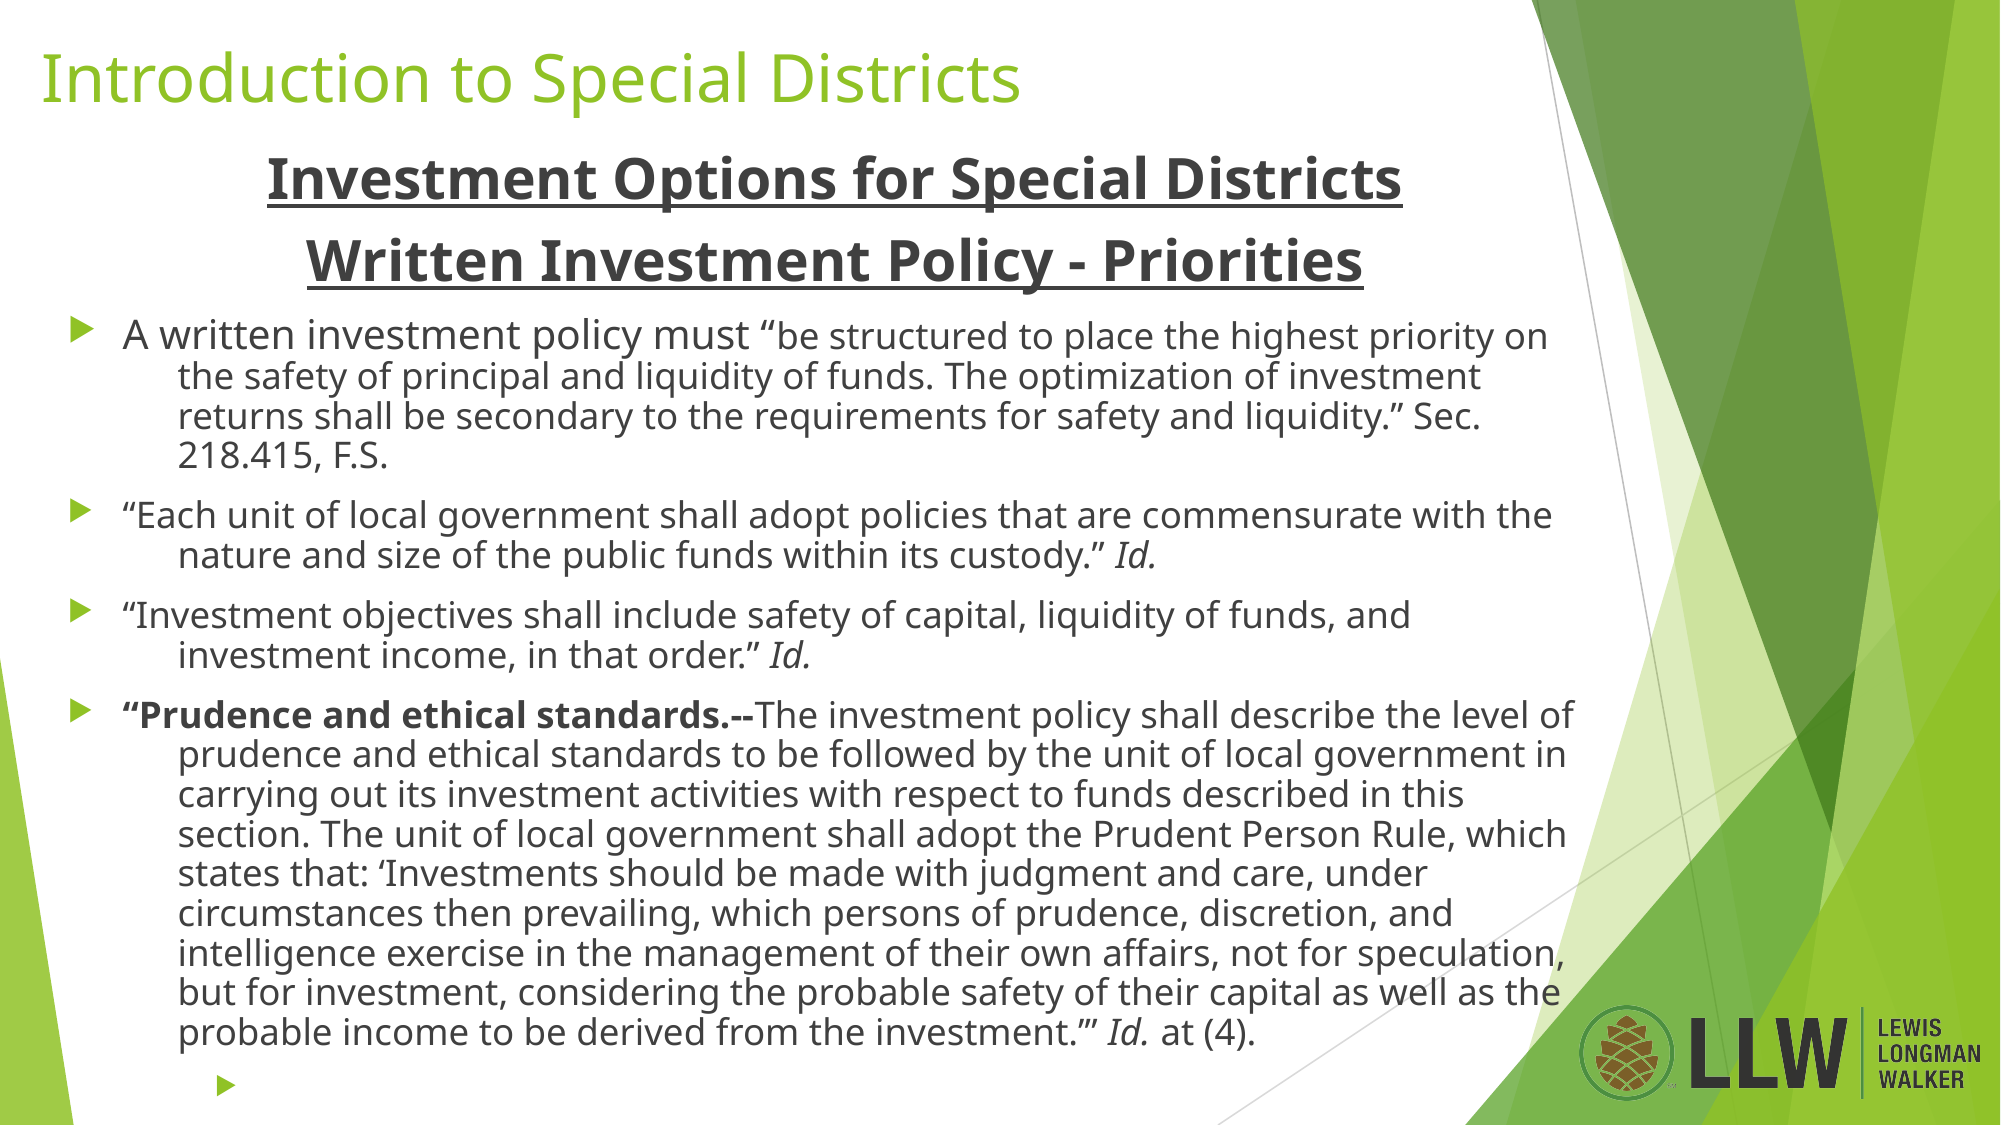

# Introduction to Special Districts
Investment Options for Special Districts
Written Investment Policy - Priorities
A written investment policy must “be structured to place the highest priority on the safety of principal and liquidity of funds. The optimization of investment returns shall be secondary to the requirements for safety and liquidity.” Sec. 218.415, F.S.
“Each unit of local government shall adopt policies that are commensurate with the nature and size of the public funds within its custody.” Id.
“Investment objectives shall include safety of capital, liquidity of funds, and investment income, in that order.” Id.
“Prudence and ethical standards.--The investment policy shall describe the level of prudence and ethical standards to be followed by the unit of local government in carrying out its investment activities with respect to funds described in this section. The unit of local government shall adopt the Prudent Person Rule, which states that: ‘Investments should be made with judgment and care, under circumstances then prevailing, which persons of prudence, discretion, and intelligence exercise in the management of their own affairs, not for speculation, but for investment, considering the probable safety of their capital as well as the probable income to be derived from the investment.’” Id. at (4).